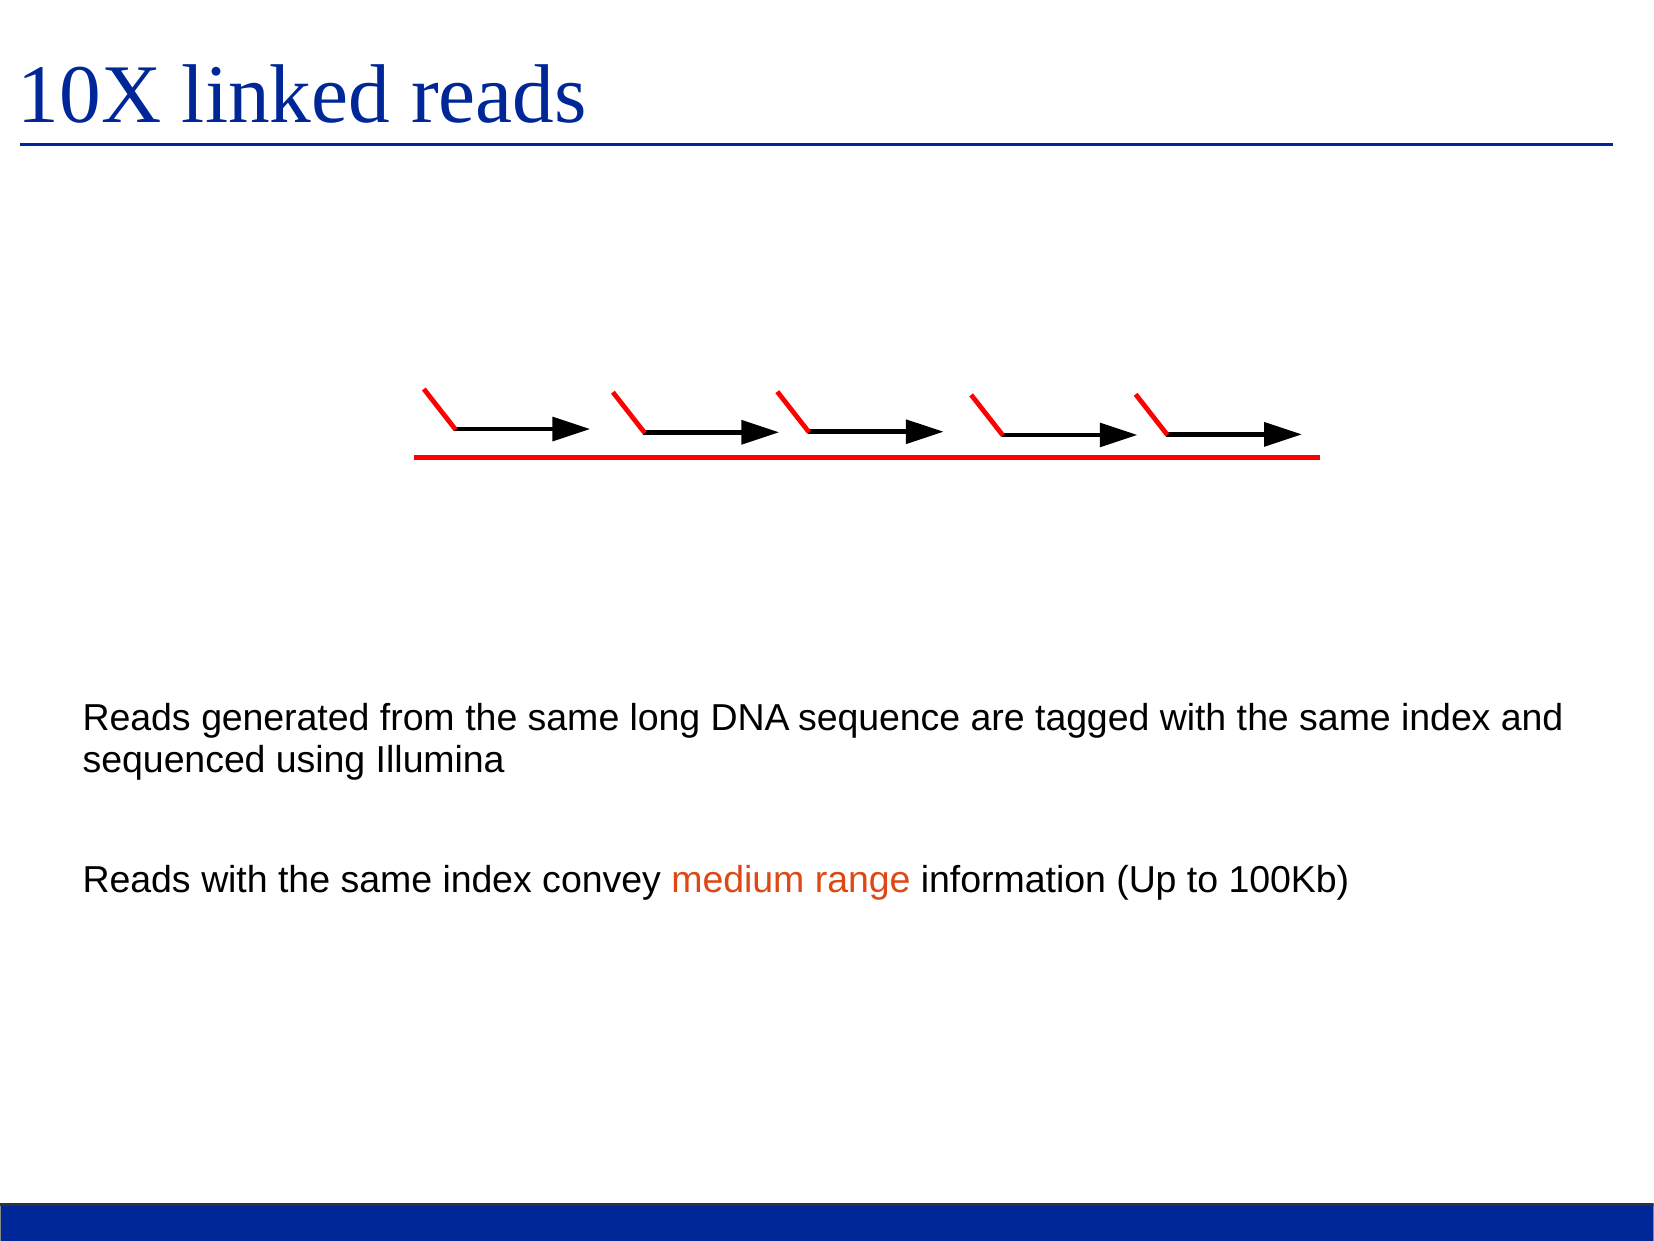

# 10X linked reads
Reads generated from the same long DNA sequence are tagged with the same index and sequenced using Illumina
Reads with the same index convey medium range information (Up to 100Kb)